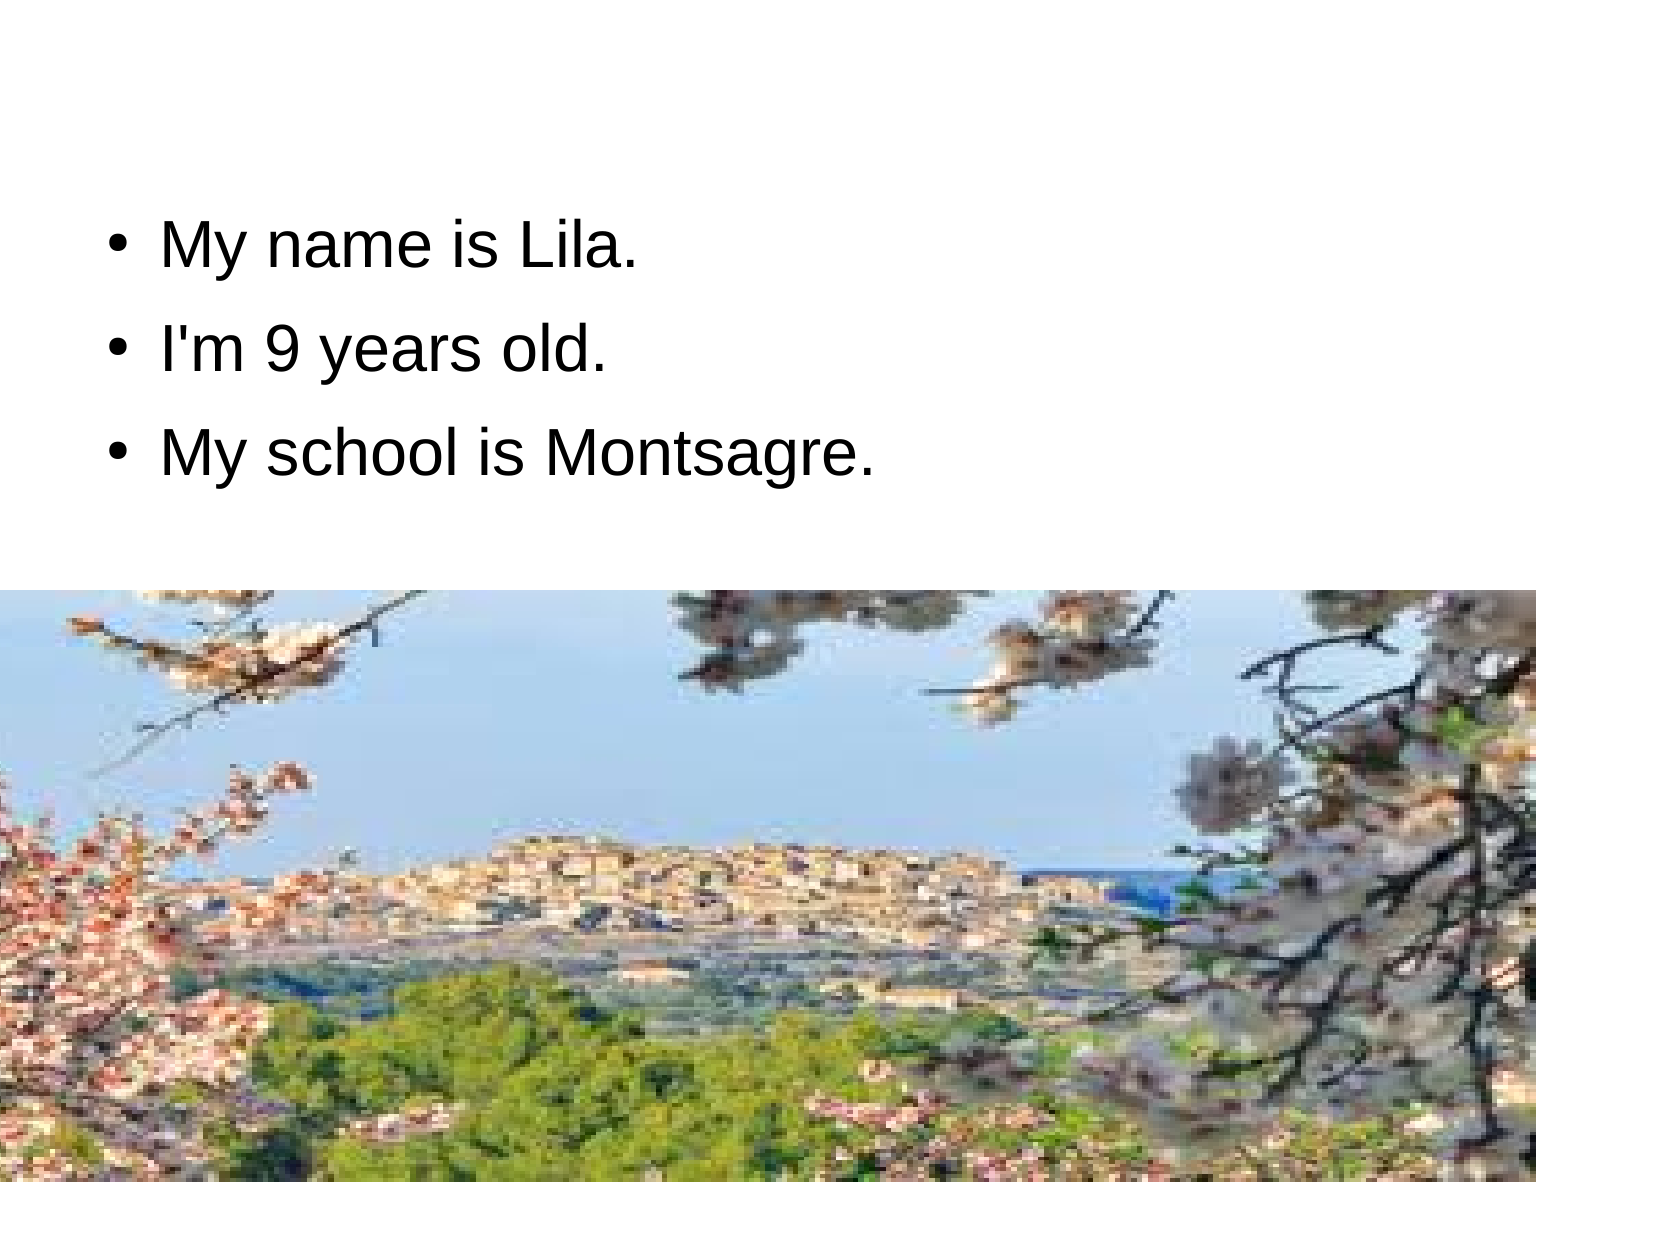

# My name is Lila.
I'm 9 years old.
My school is Montsagre.